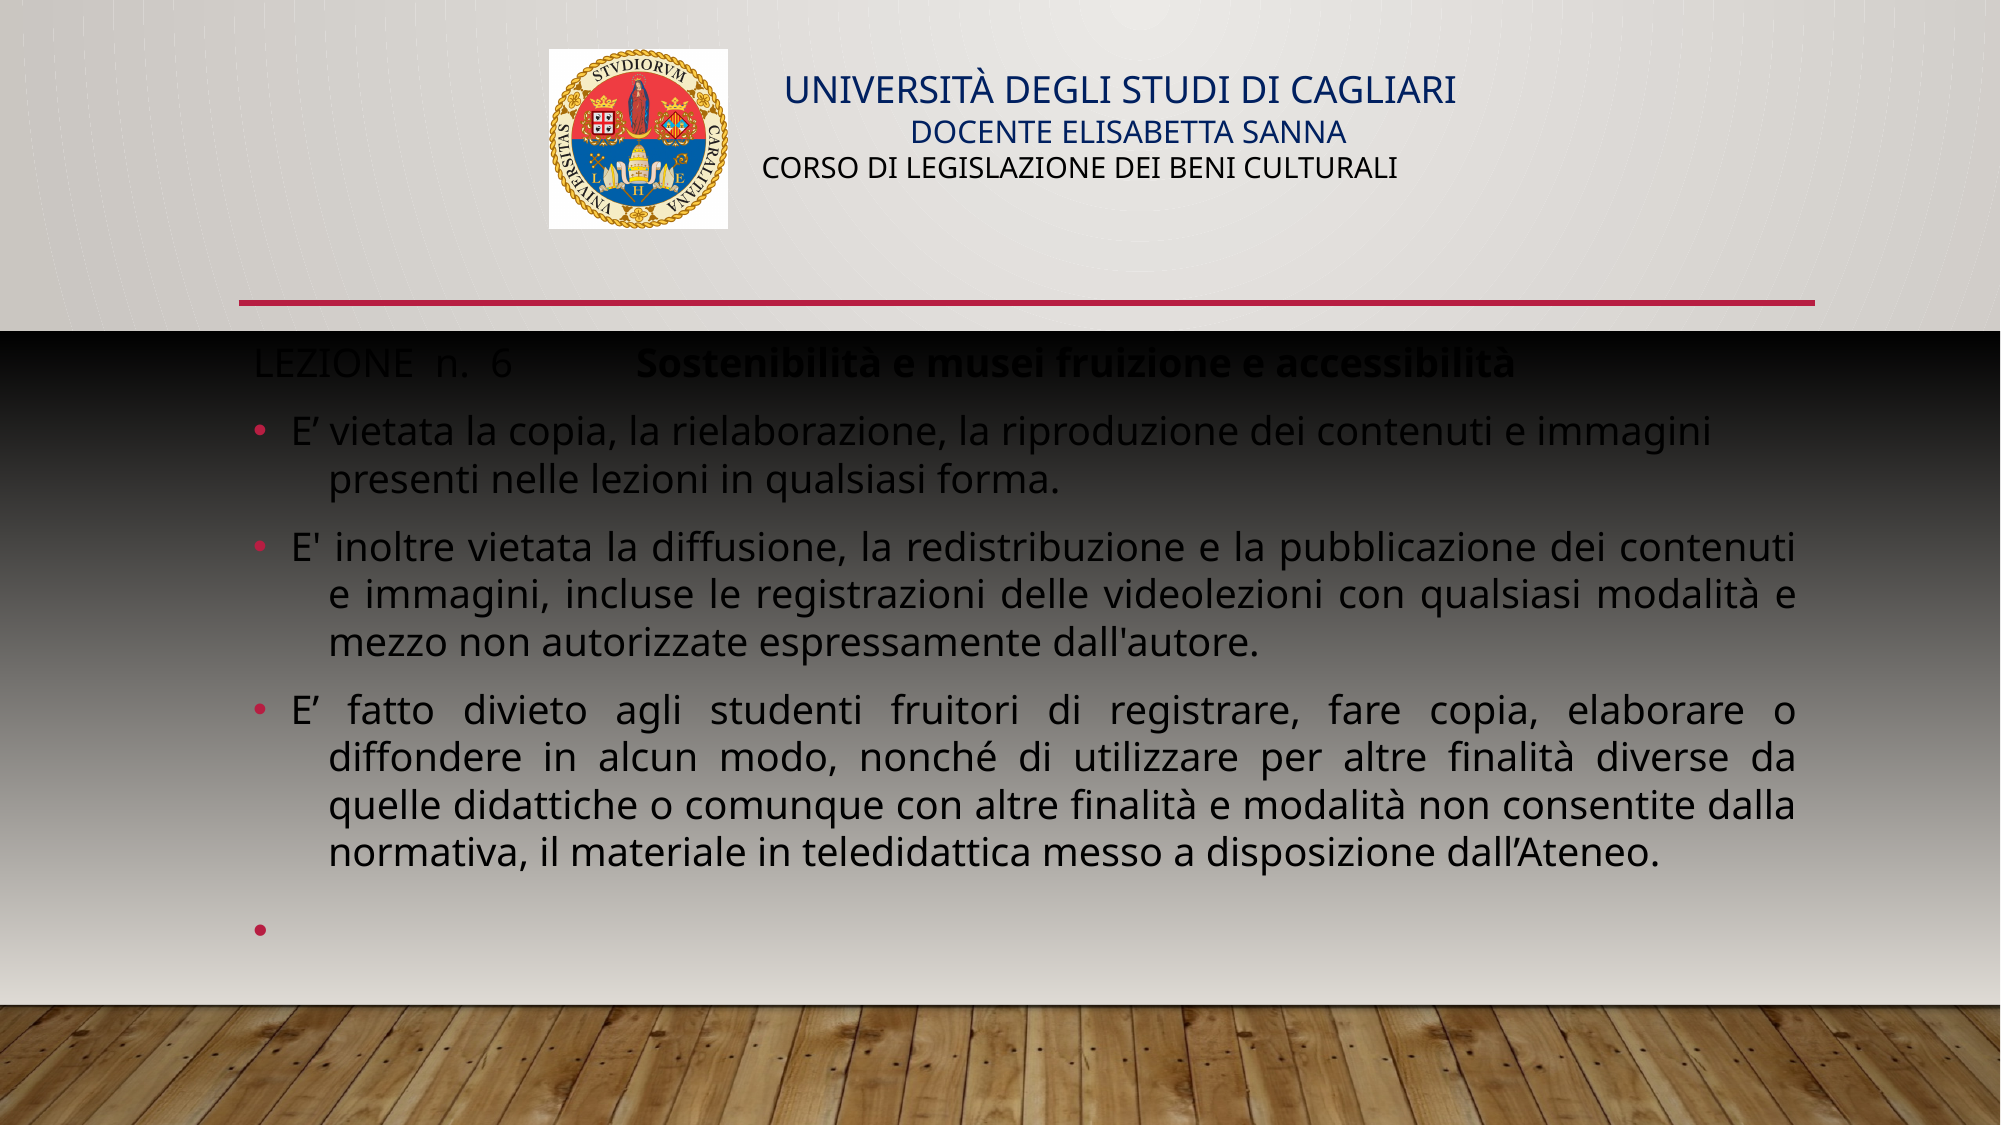

# Università degli Studi di Cagliari Docente Elisabetta Sanna Corso di Legislazione dei Beni Culturali
LEZIONE n. 6 Sostenibilità e musei fruizione e accessibilità
E’ vietata la copia, la rielaborazione, la riproduzione dei contenuti e immagini presenti nelle lezioni in qualsiasi forma.
E' inoltre vietata la diffusione, la redistribuzione e la pubblicazione dei contenuti e immagini, incluse le registrazioni delle videolezioni con qualsiasi modalità e mezzo non autorizzate espressamente dall'autore.
E’ fatto divieto agli studenti fruitori di registrare, fare copia, elaborare o diffondere in alcun modo, nonché di utilizzare per altre finalità diverse da quelle didattiche o comunque con altre finalità e modalità non consentite dalla normativa, il materiale in teledidattica messo a disposizione dall’Ateneo.